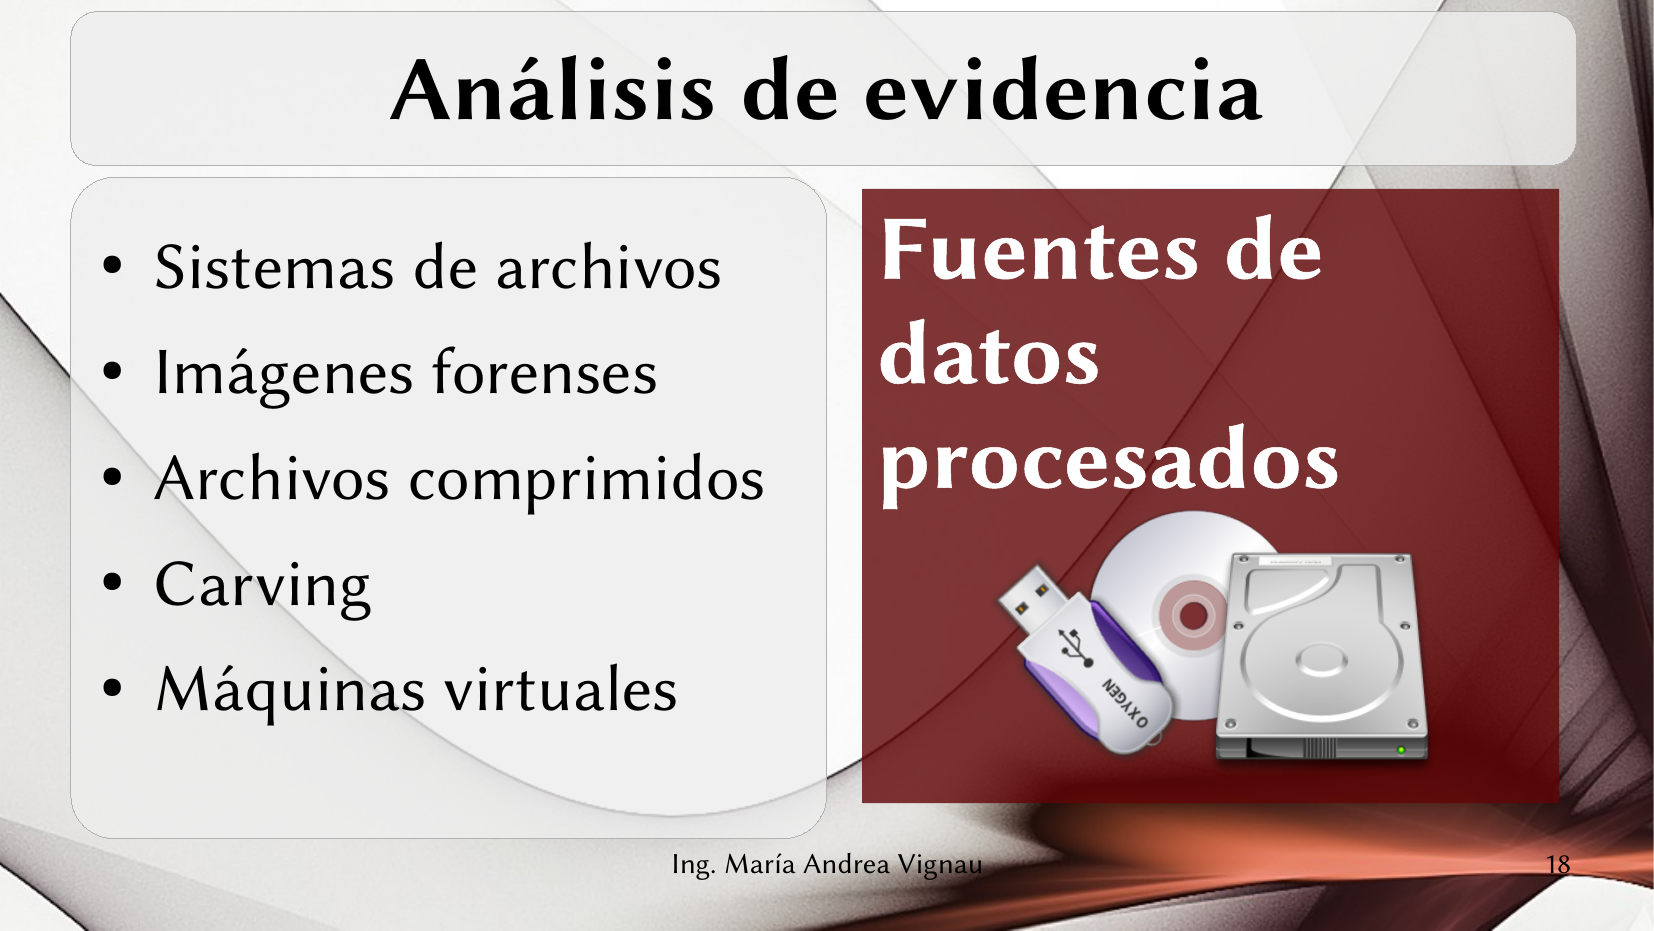

# Análisis de evidencia
Fuentes de datos procesados
Sistemas de archivos
Imágenes forenses
Archivos comprimidos
Carving
Máquinas virtuales
Ing. María Andrea Vignau
18